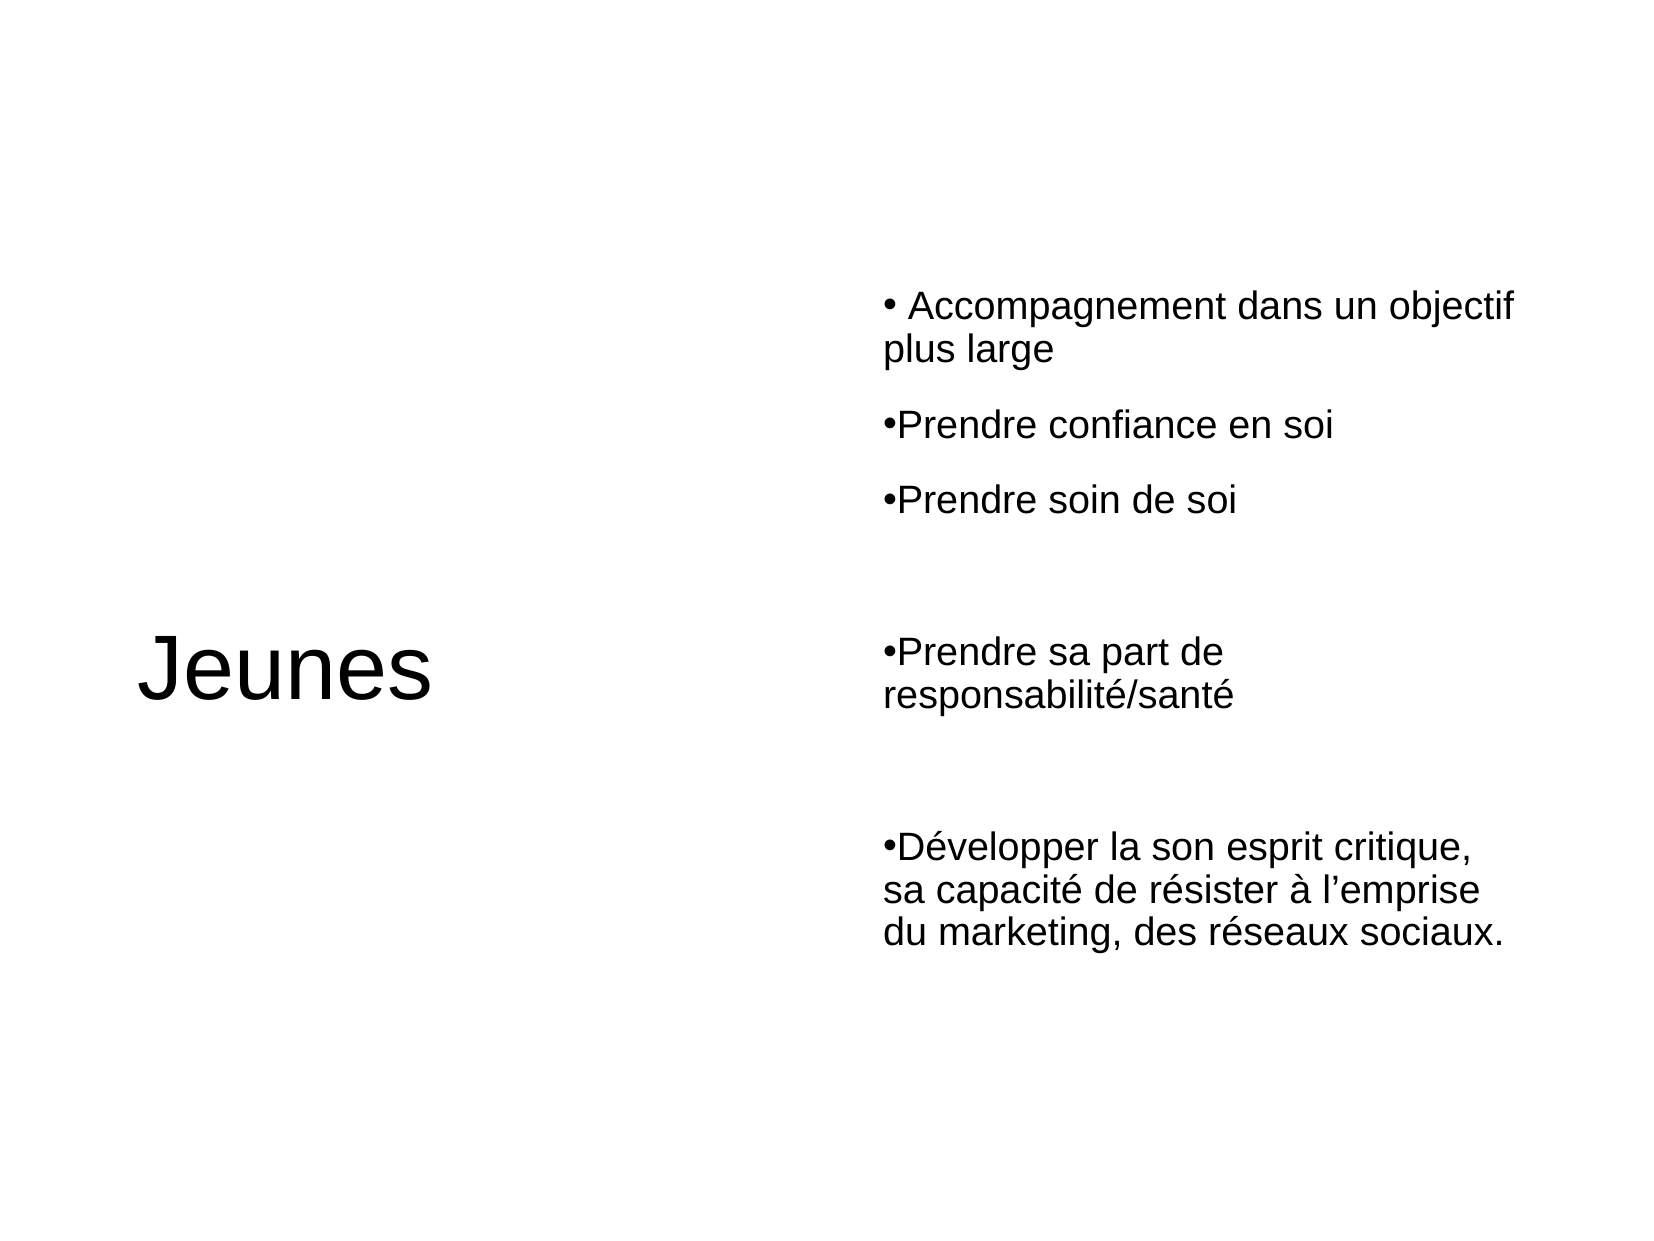

Accompagnement dans un objectif plus large
Prendre confiance en soi
Prendre soin de soi
Prendre sa part de responsabilité/santé
Développer la son esprit critique, sa capacité de résister à l’emprise du marketing, des réseaux sociaux.
# Jeunes